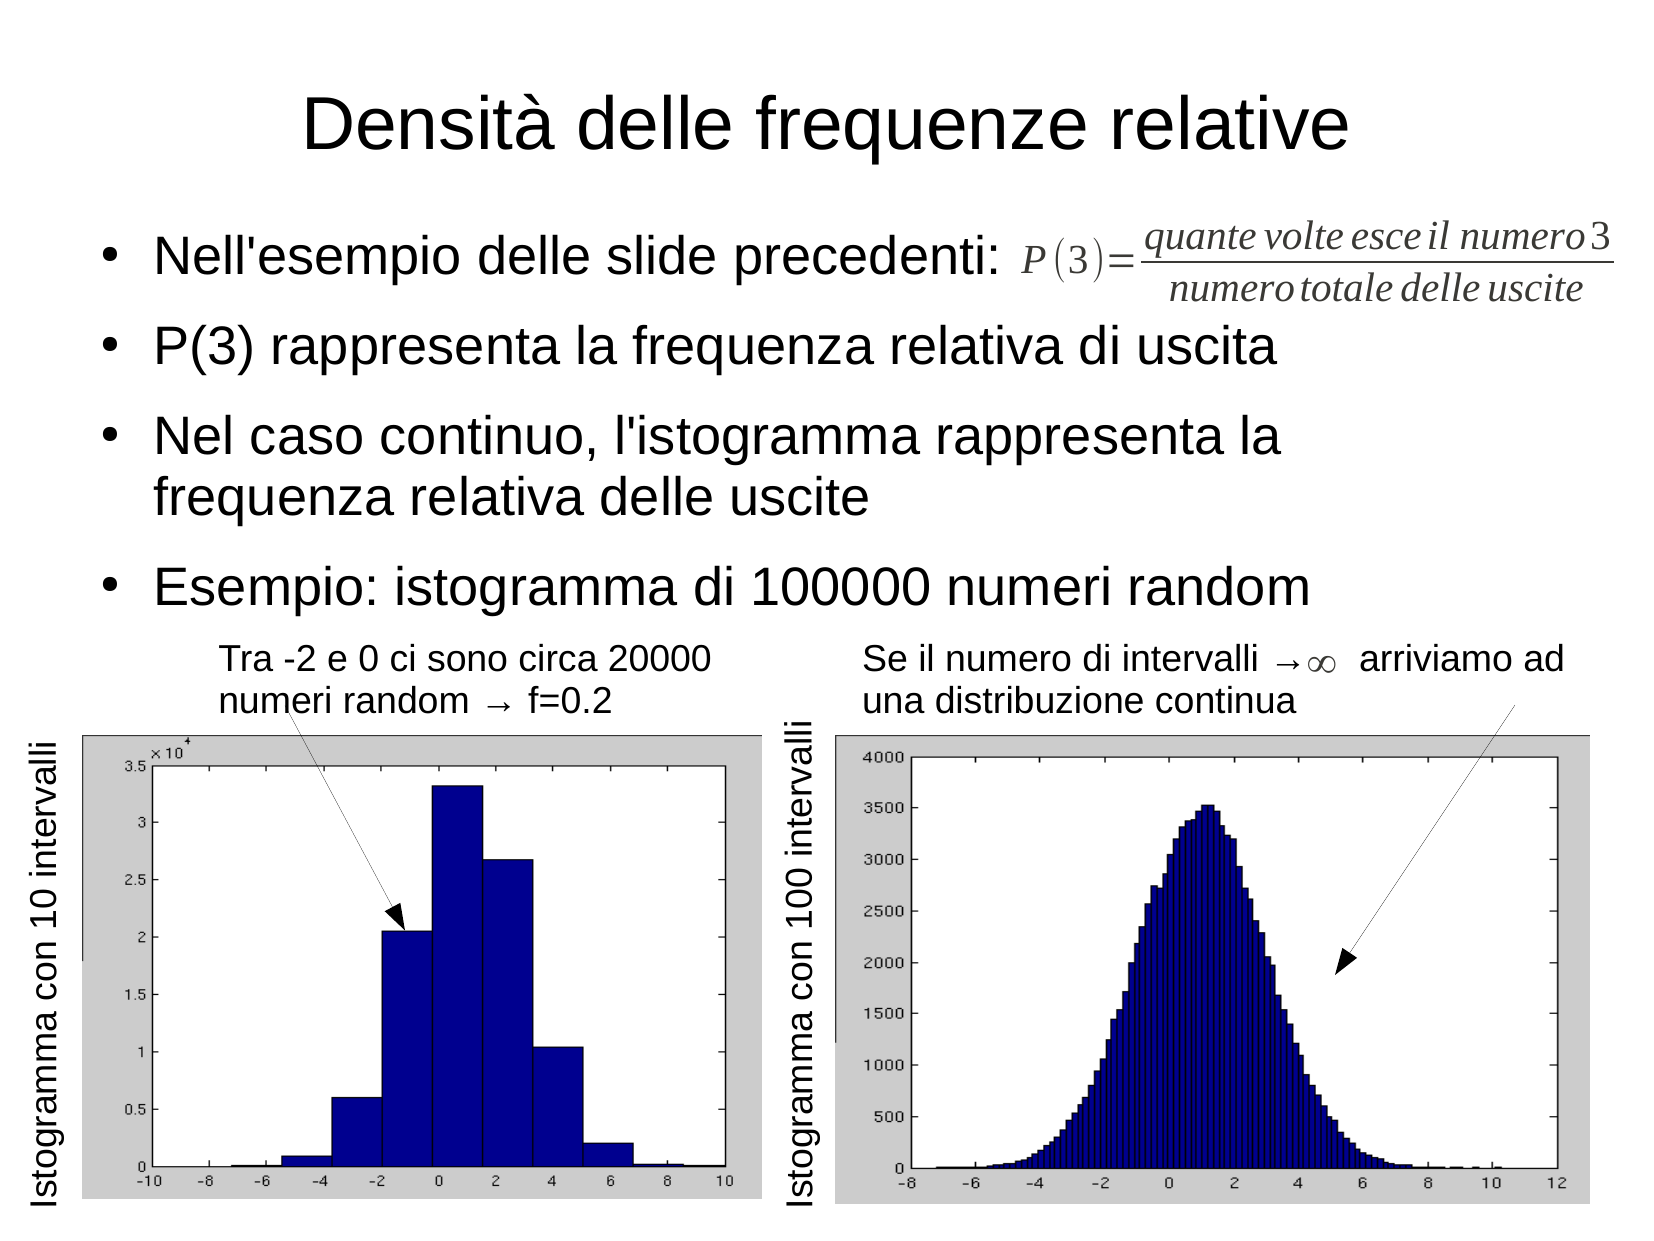

# Densità delle frequenze relative
Nell'esempio delle slide precedenti:
P(3) rappresenta la frequenza relativa di uscita
Nel caso continuo, l'istogramma rappresenta la frequenza relativa delle uscite
Esempio: istogramma di 100000 numeri random
Tra -2 e 0 ci sono circa 20000
numeri random → f=0.2
Se il numero di intervalli → arriviamo ad una distribuzione continua
Istogramma con 10 intervalli
Istogramma con 100 intervalli